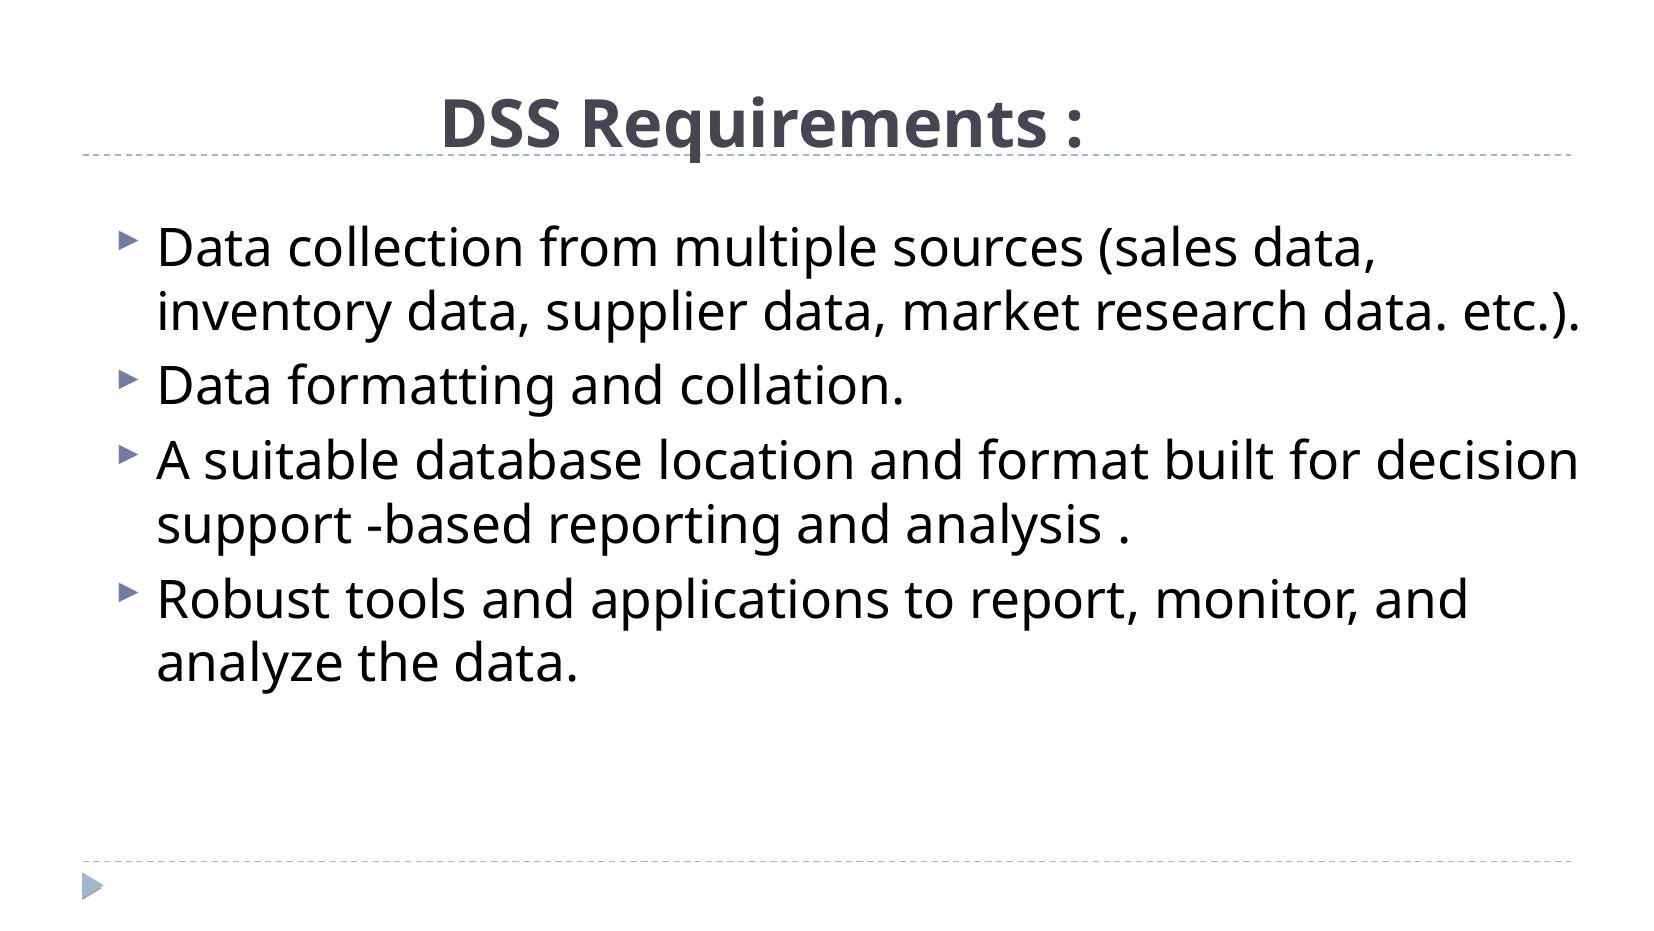

# DSS Requirements :
Data collection from multiple sources (sales data, inventory data, supplier data, market research data. etc.).
Data formatting and collation.
A suitable database location and format built for decision support -based reporting and analysis .
Robust tools and applications to report, monitor, and analyze the data.